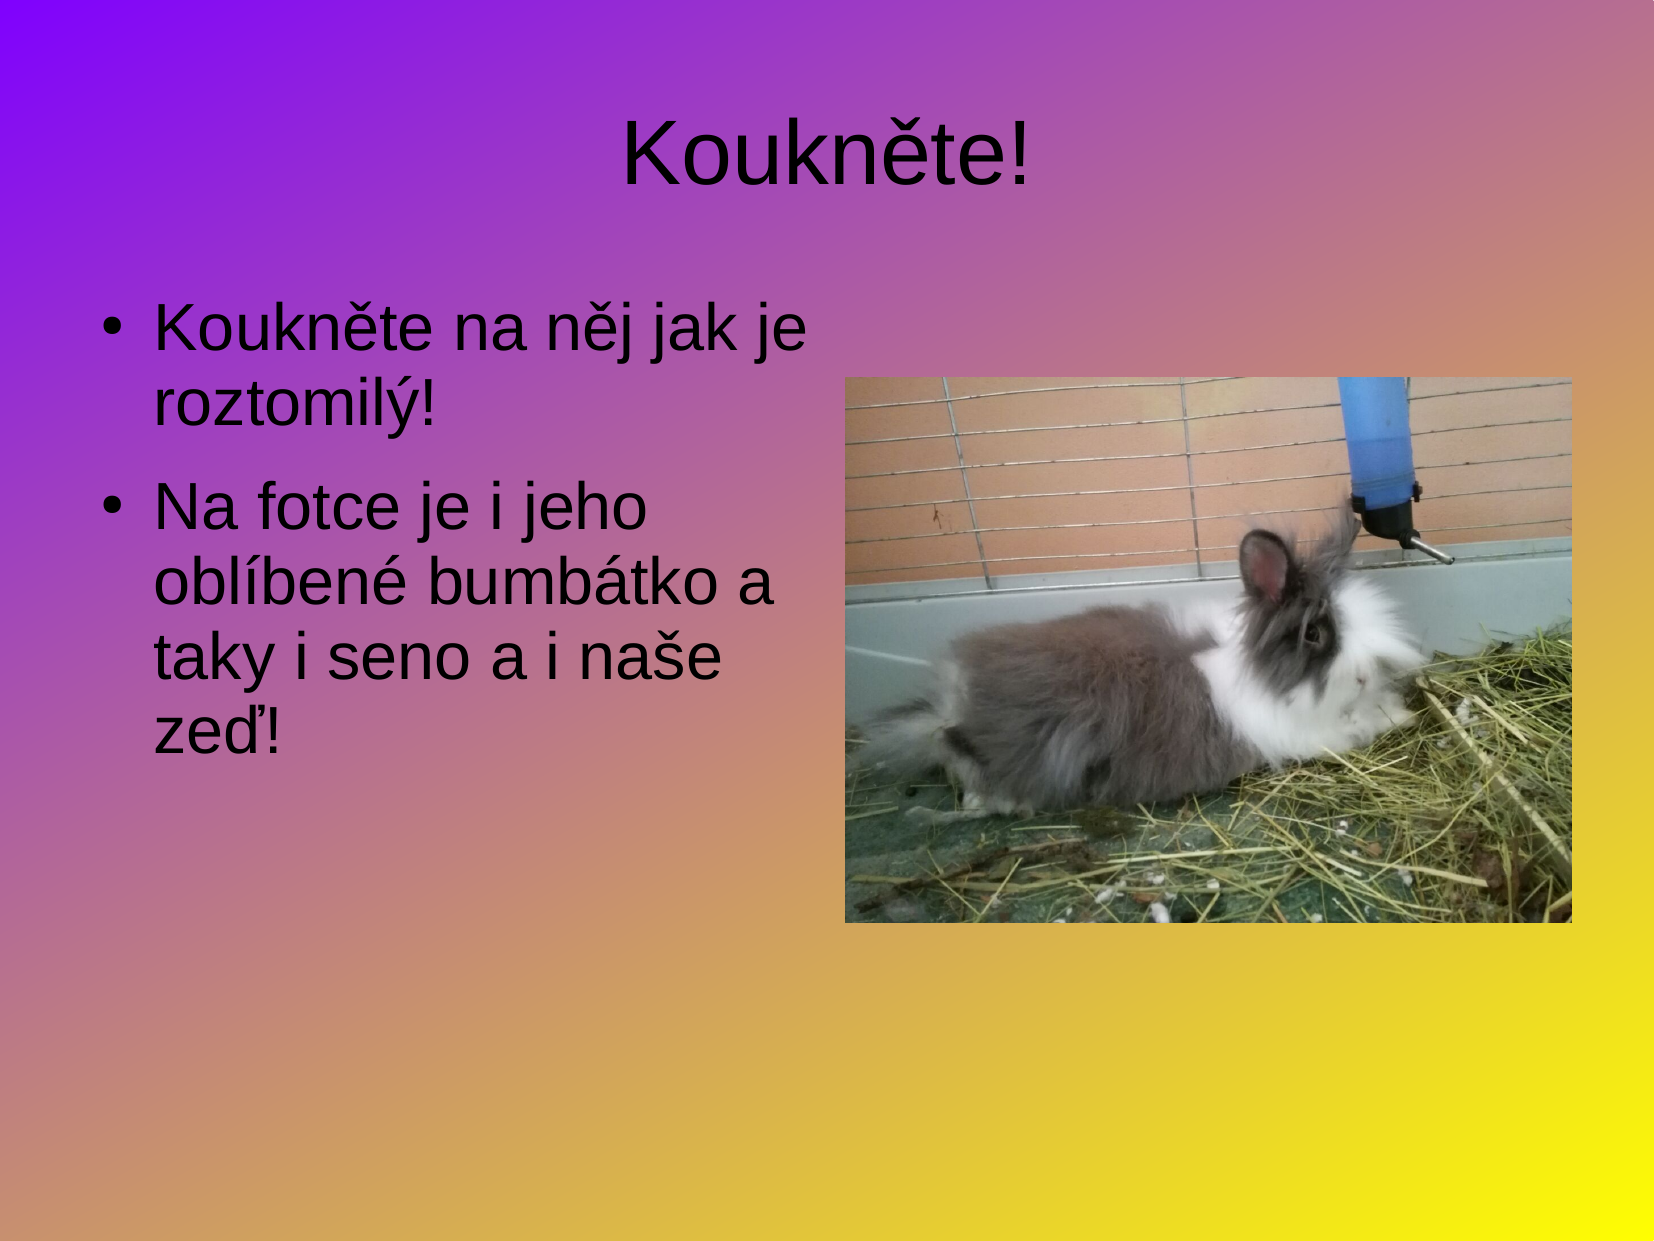

# Koukněte!
Koukněte na něj jak je roztomilý!
Na fotce je i jeho oblíbené bumbátko a taky i seno a i naše zeď!